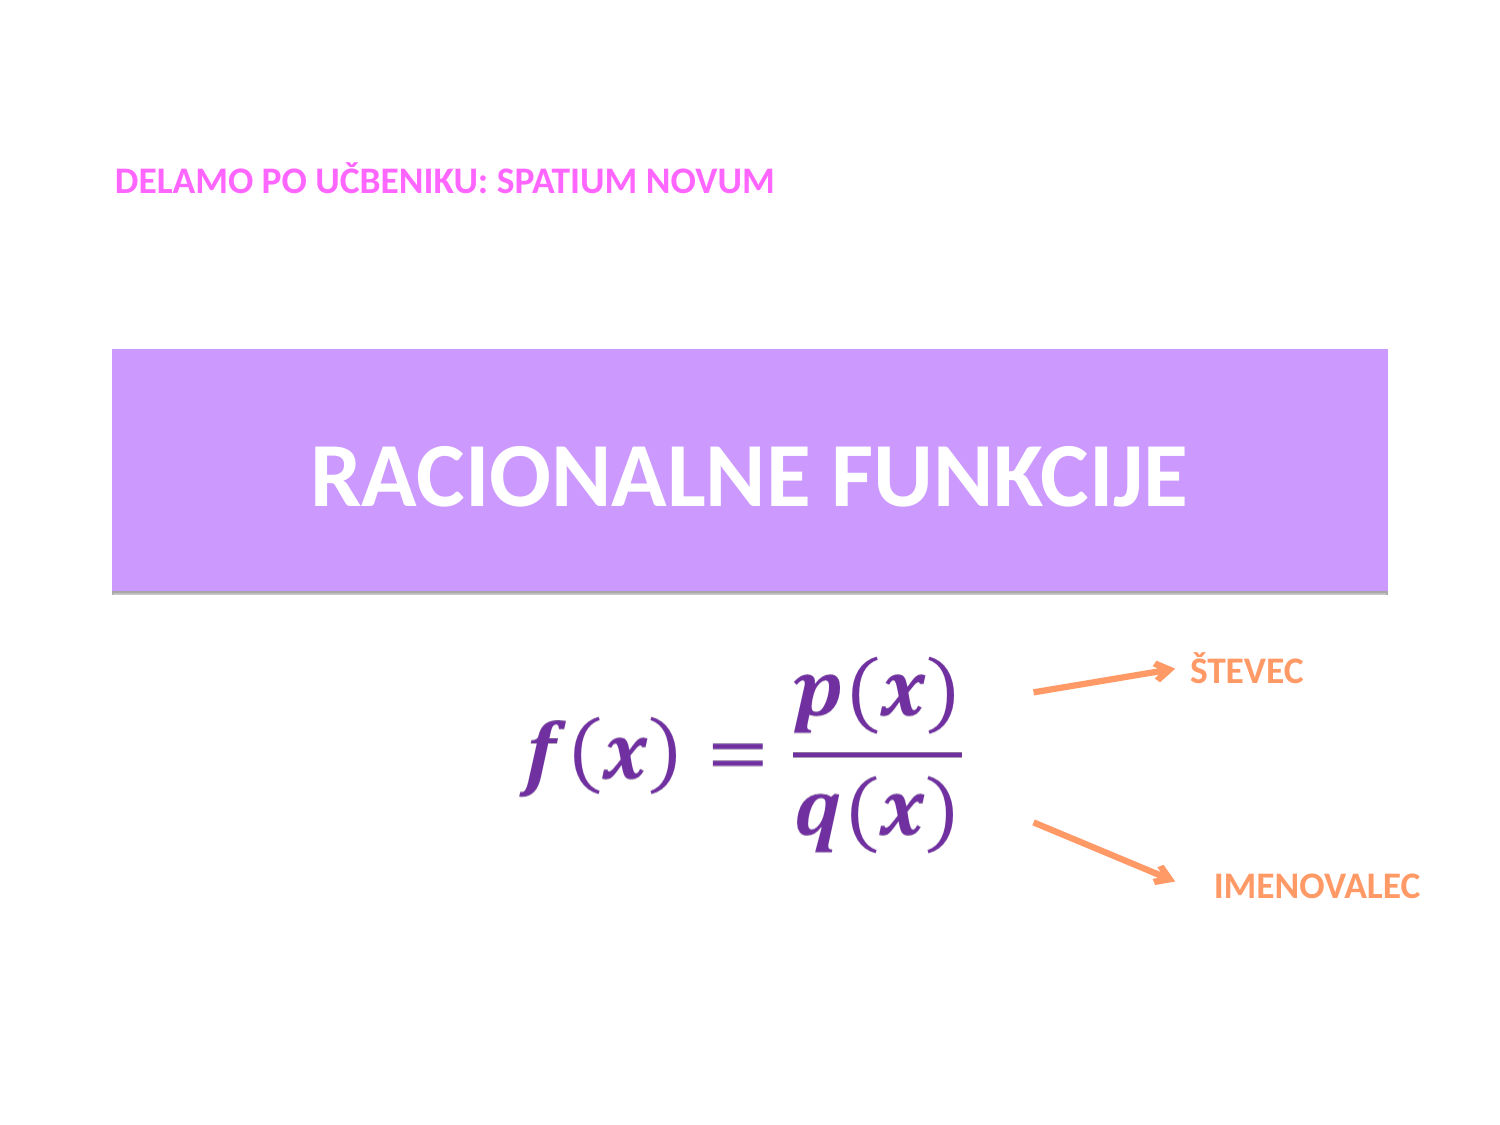

DELAMO PO UČBENIKU: SPATIUM NOVUM
# RACIONALNE FUNKCIJE
ŠTEVEC
IMENOVALEC